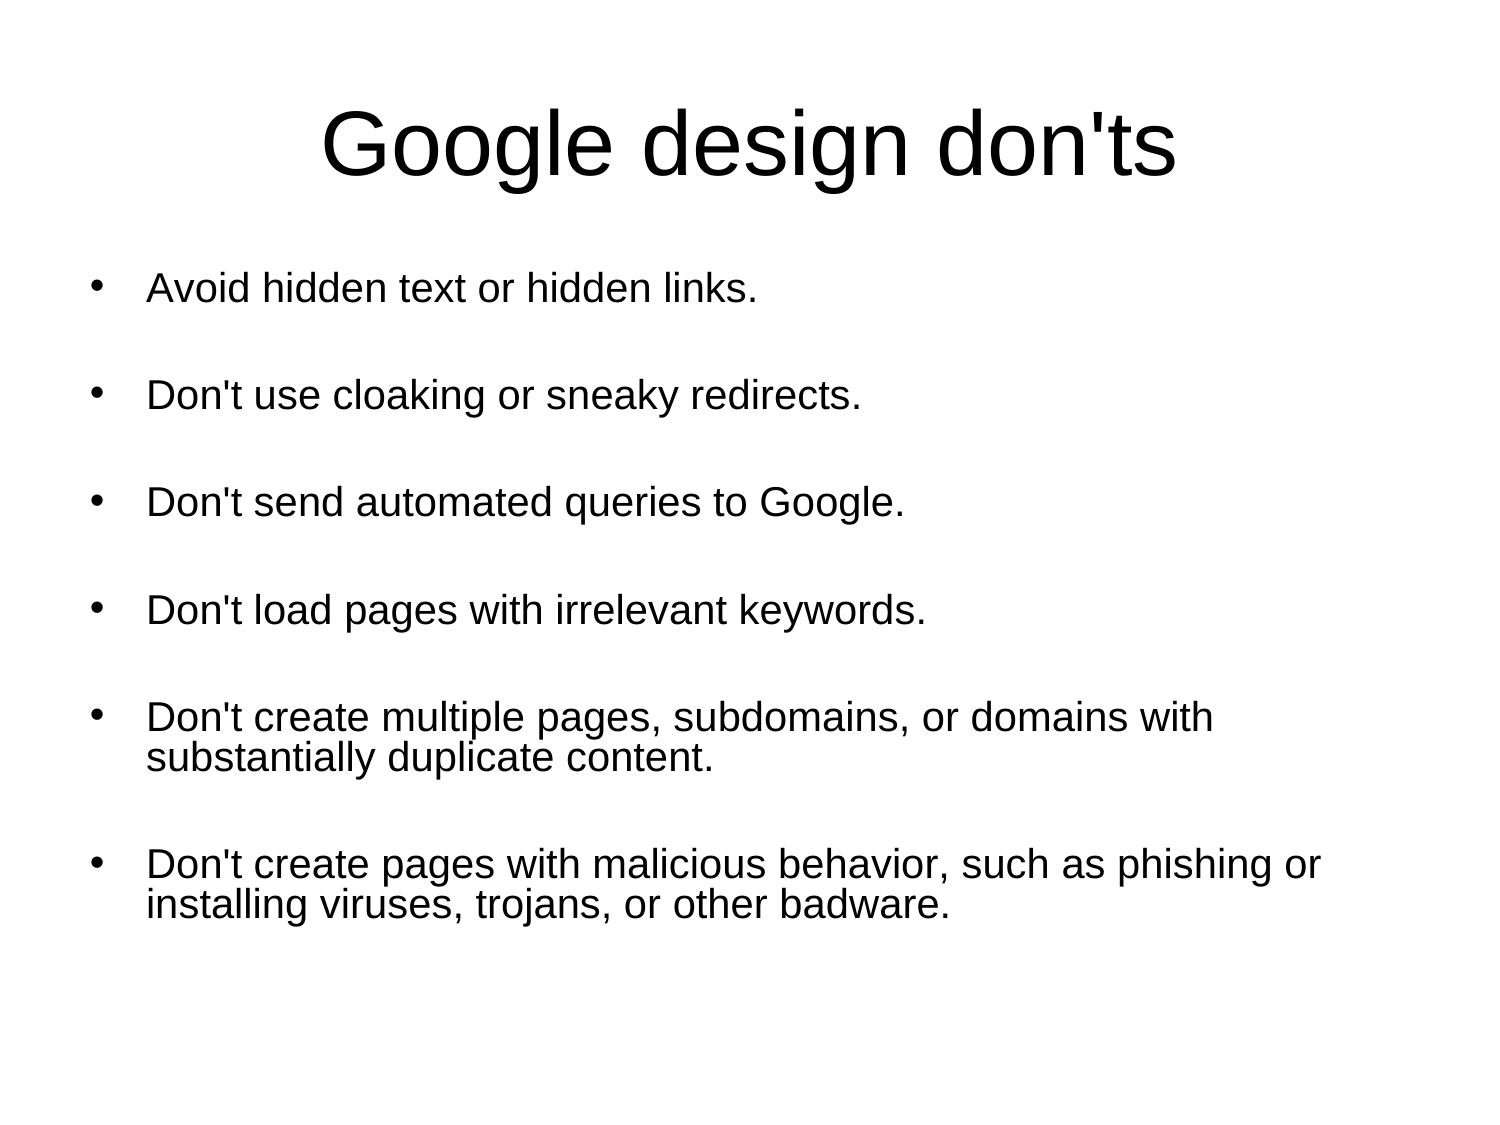

# Google design don'ts
Avoid hidden text or hidden links.
Don't use cloaking or sneaky redirects.
Don't send automated queries to Google.
Don't load pages with irrelevant keywords.
Don't create multiple pages, subdomains, or domains with substantially duplicate content.
Don't create pages with malicious behavior, such as phishing or installing viruses, trojans, or other badware.